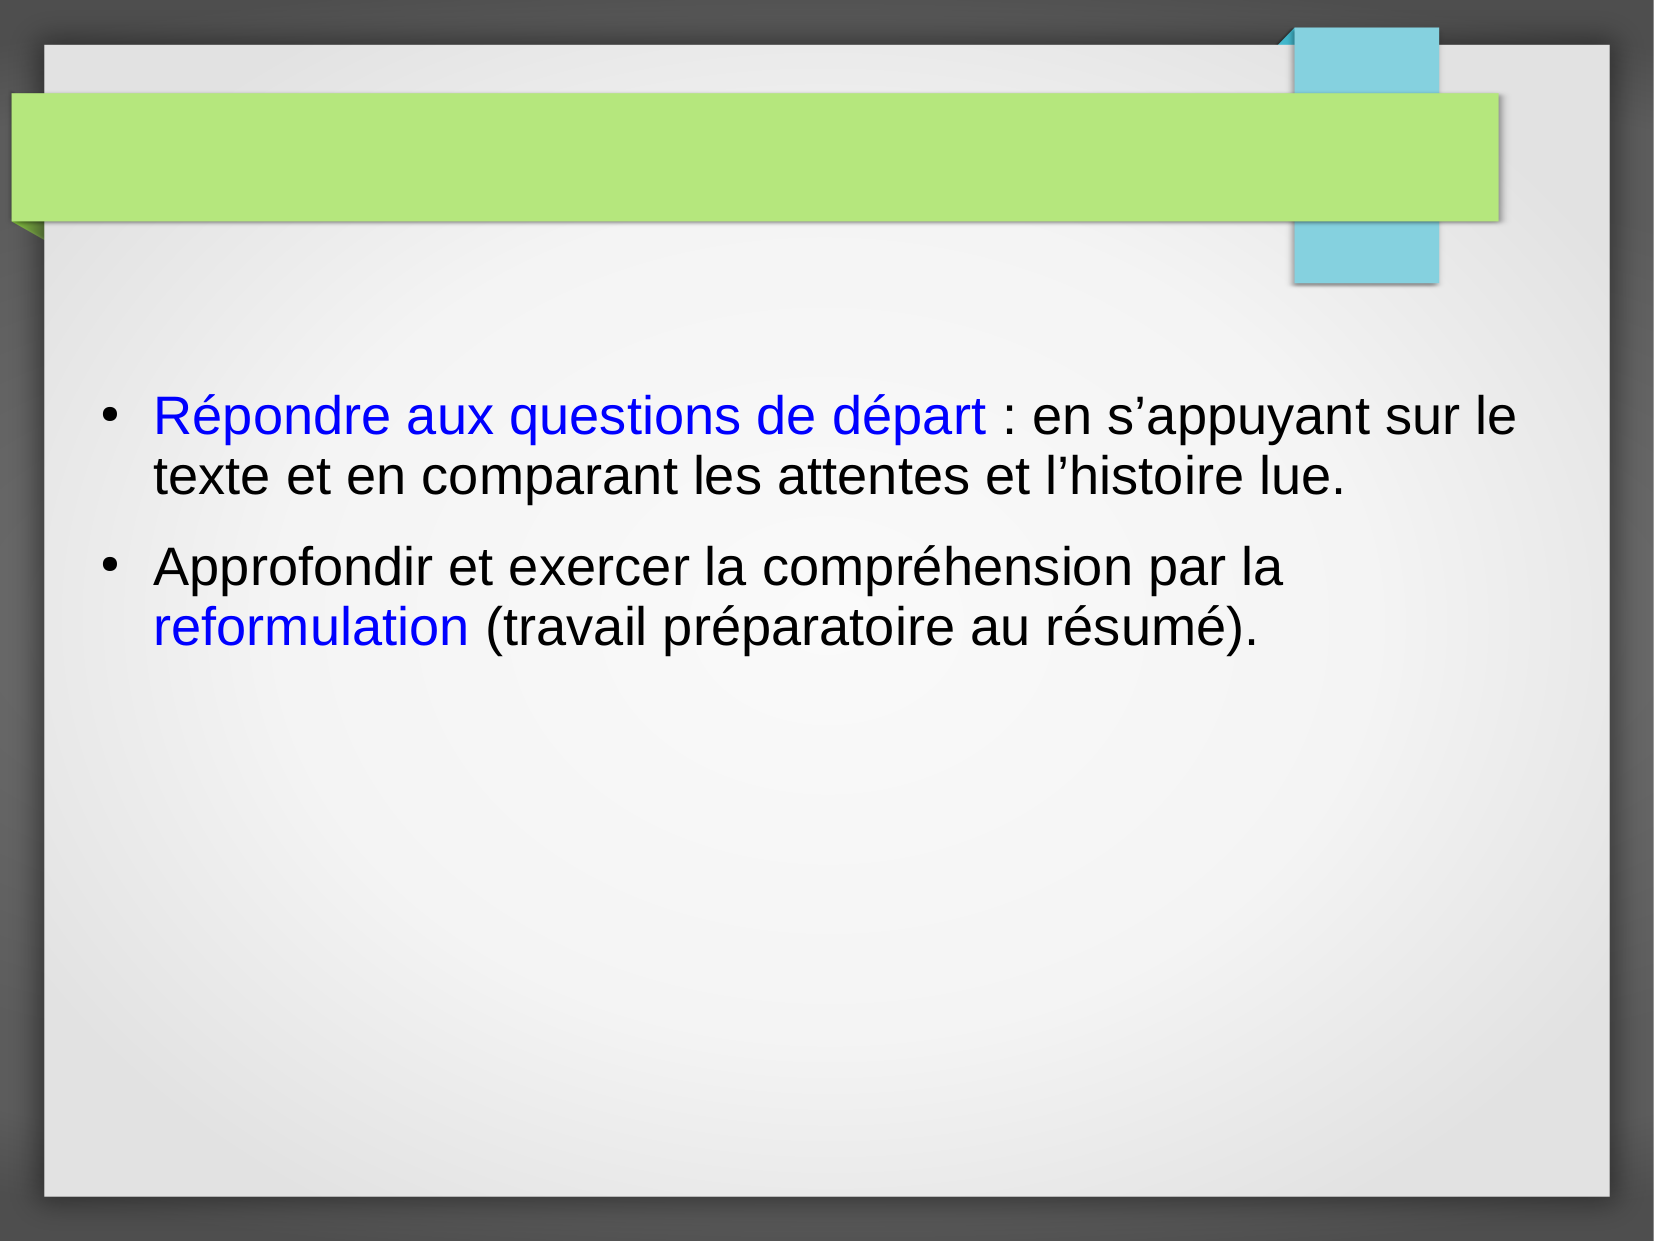

#
Répondre aux questions de départ : en s’appuyant sur le texte et en comparant les attentes et l’histoire lue.
Approfondir et exercer la compréhension par la reformulation (travail préparatoire au résumé).